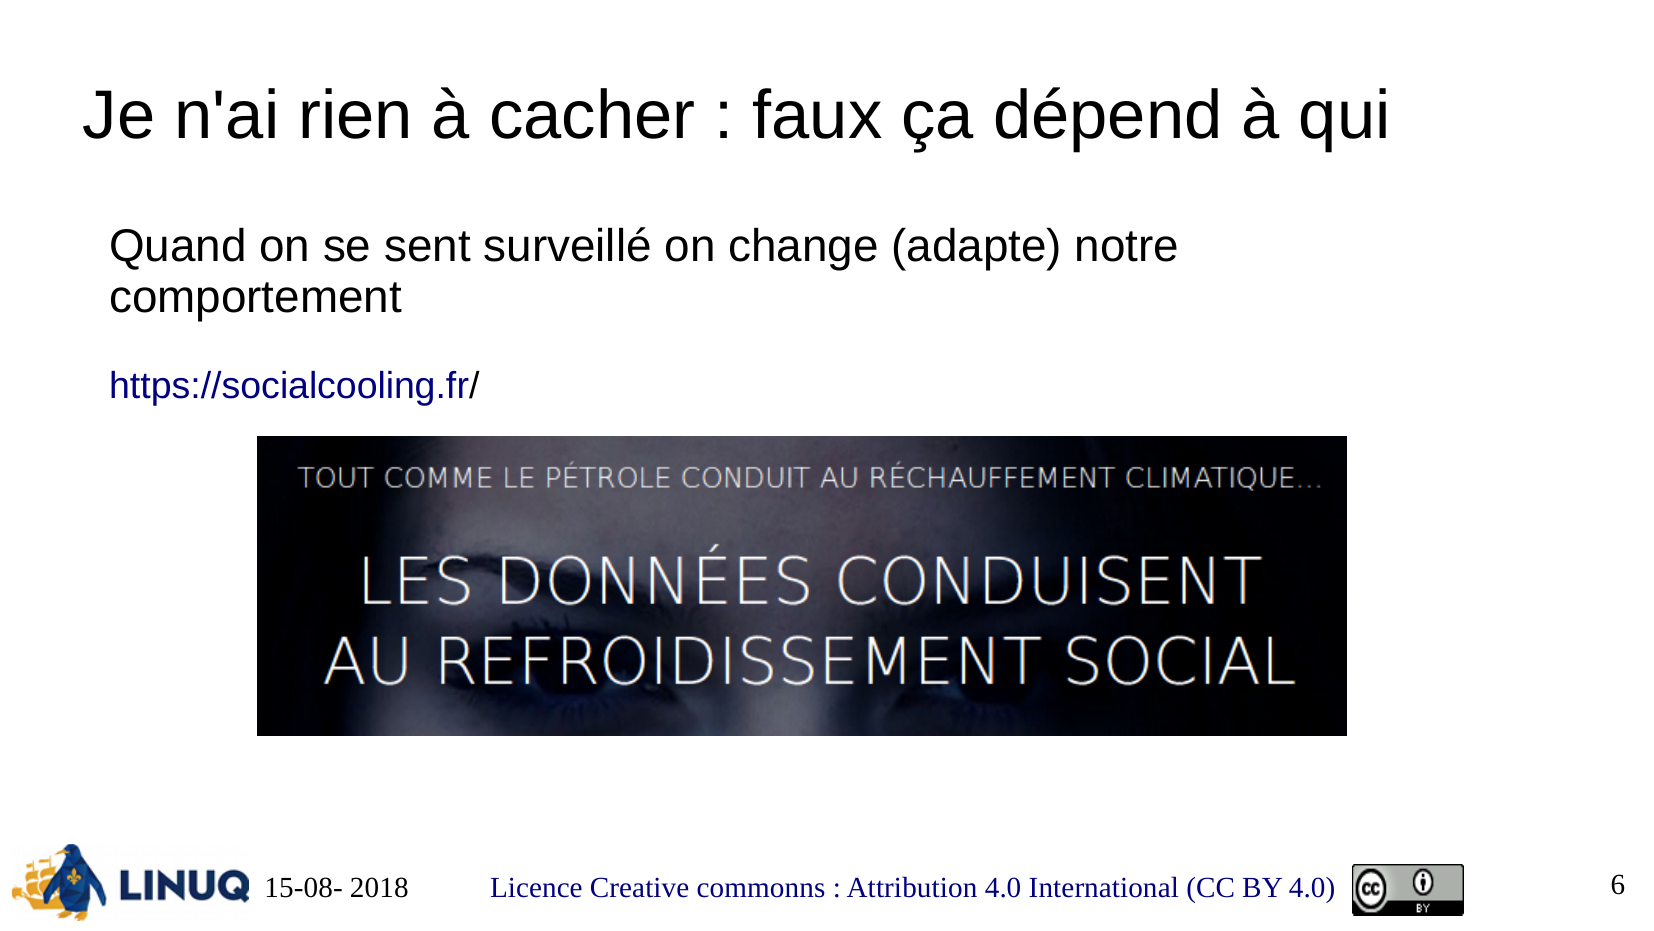

# Je n'ai rien à cacher : faux ça dépend à qui
Quand on se sent surveillé on change (adapte) notre comportement
https://socialcooling.fr/
6
15-08- 2018